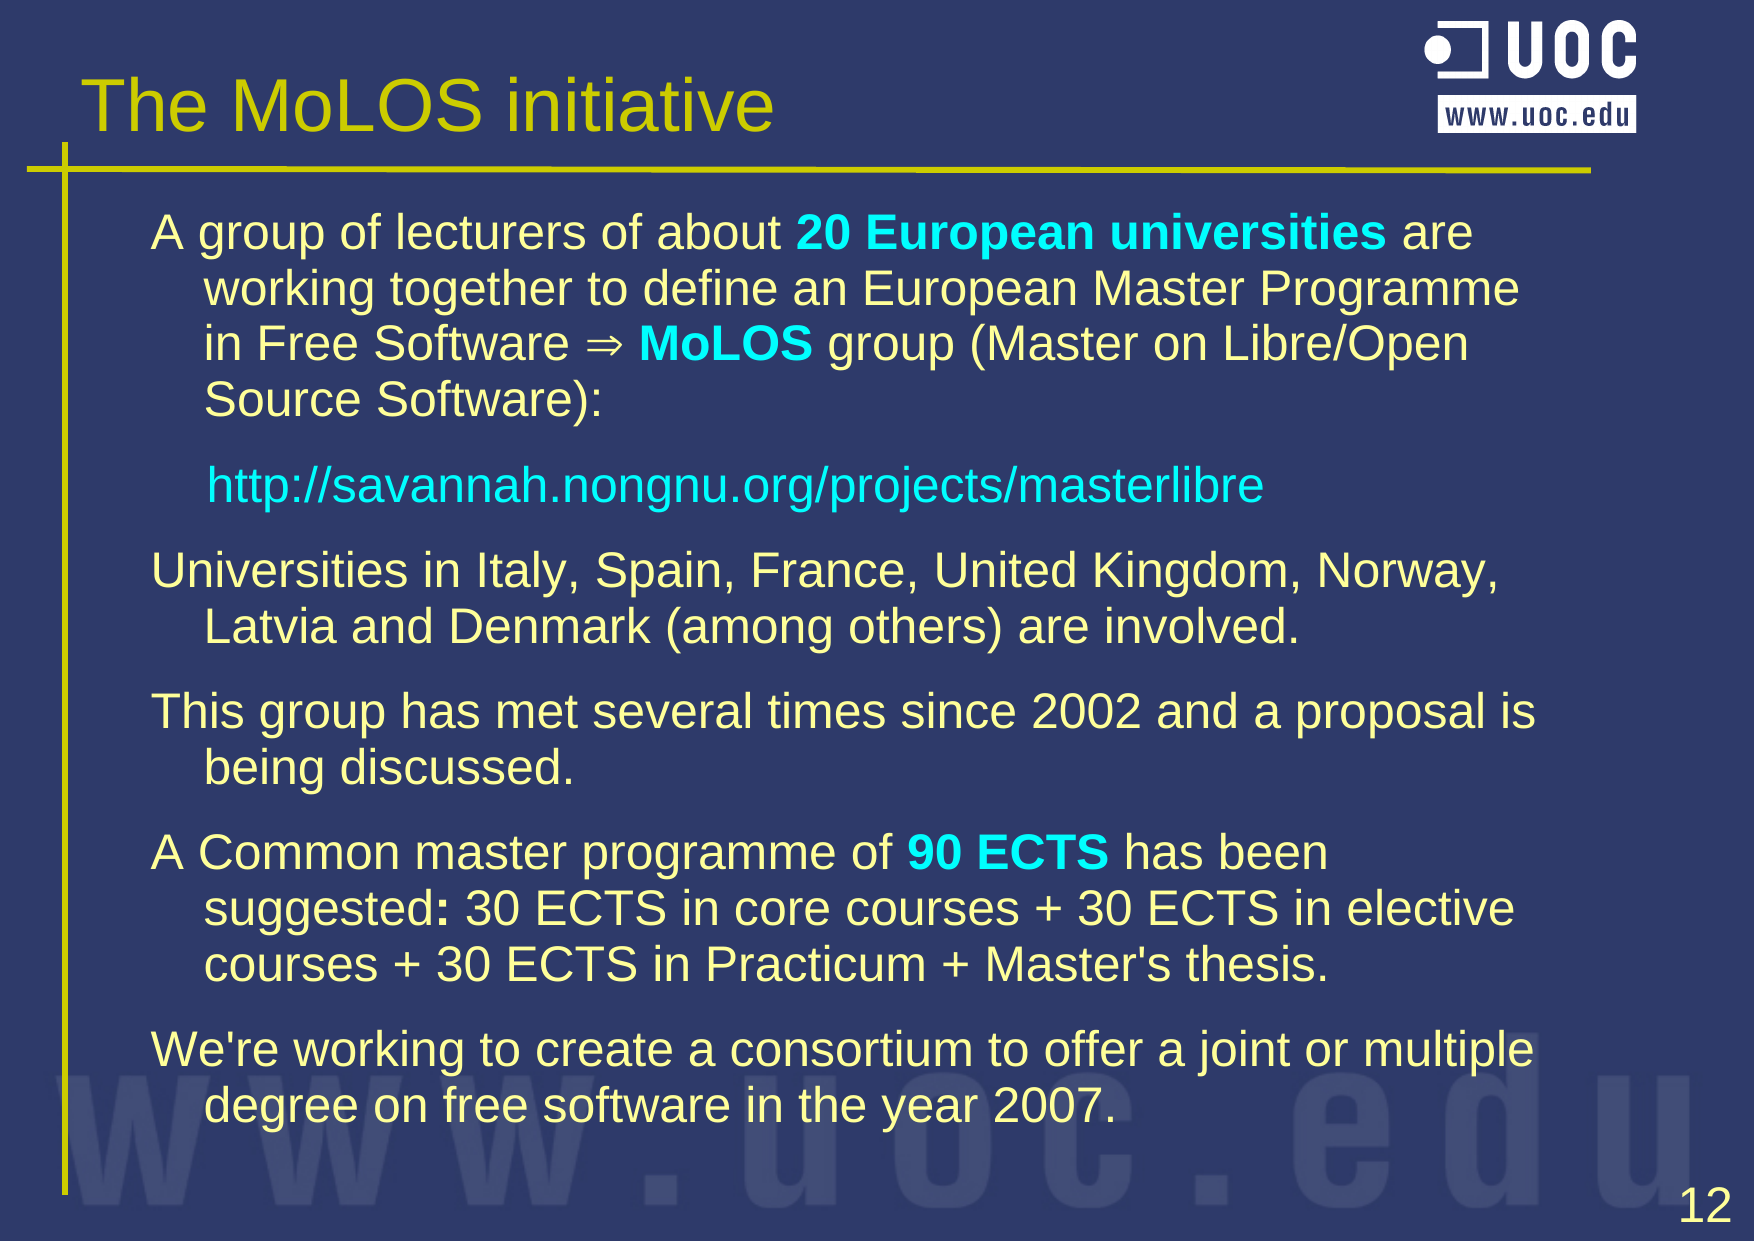

The MoLOS initiative
# A group of lecturers of about 20 European universities are working together to define an European Master Programme in Free Software  MoLOS group (Master on Libre/Open Source Software):
 http://savannah.nongnu.org/projects/masterlibre
Universities in Italy, Spain, France, United Kingdom, Norway, Latvia and Denmark (among others) are involved.
This group has met several times since 2002 and a proposal is being discussed.
A Common master programme of 90 ECTS has been suggested: 30 ECTS in core courses + 30 ECTS in elective courses + 30 ECTS in Practicum + Master's thesis.
We're working to create a consortium to offer a joint or multiple degree on free software in the year 2007.